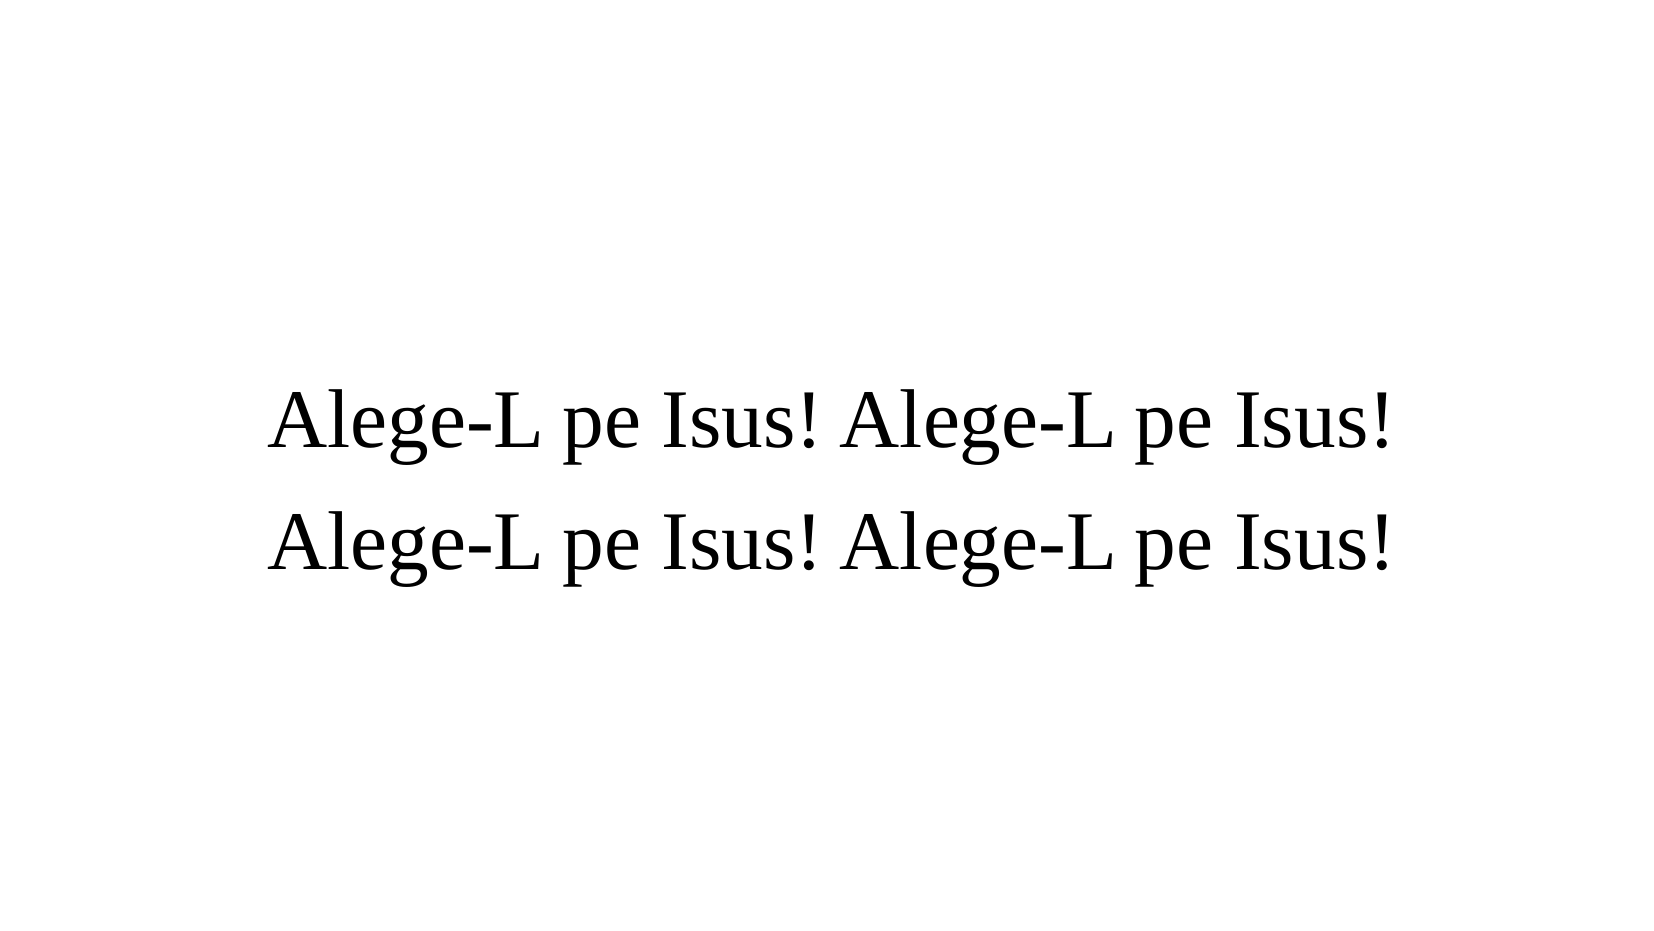

# Alege-L pe Isus! Alege-L pe Isus!
Alege-L pe Isus! Alege-L pe Isus!